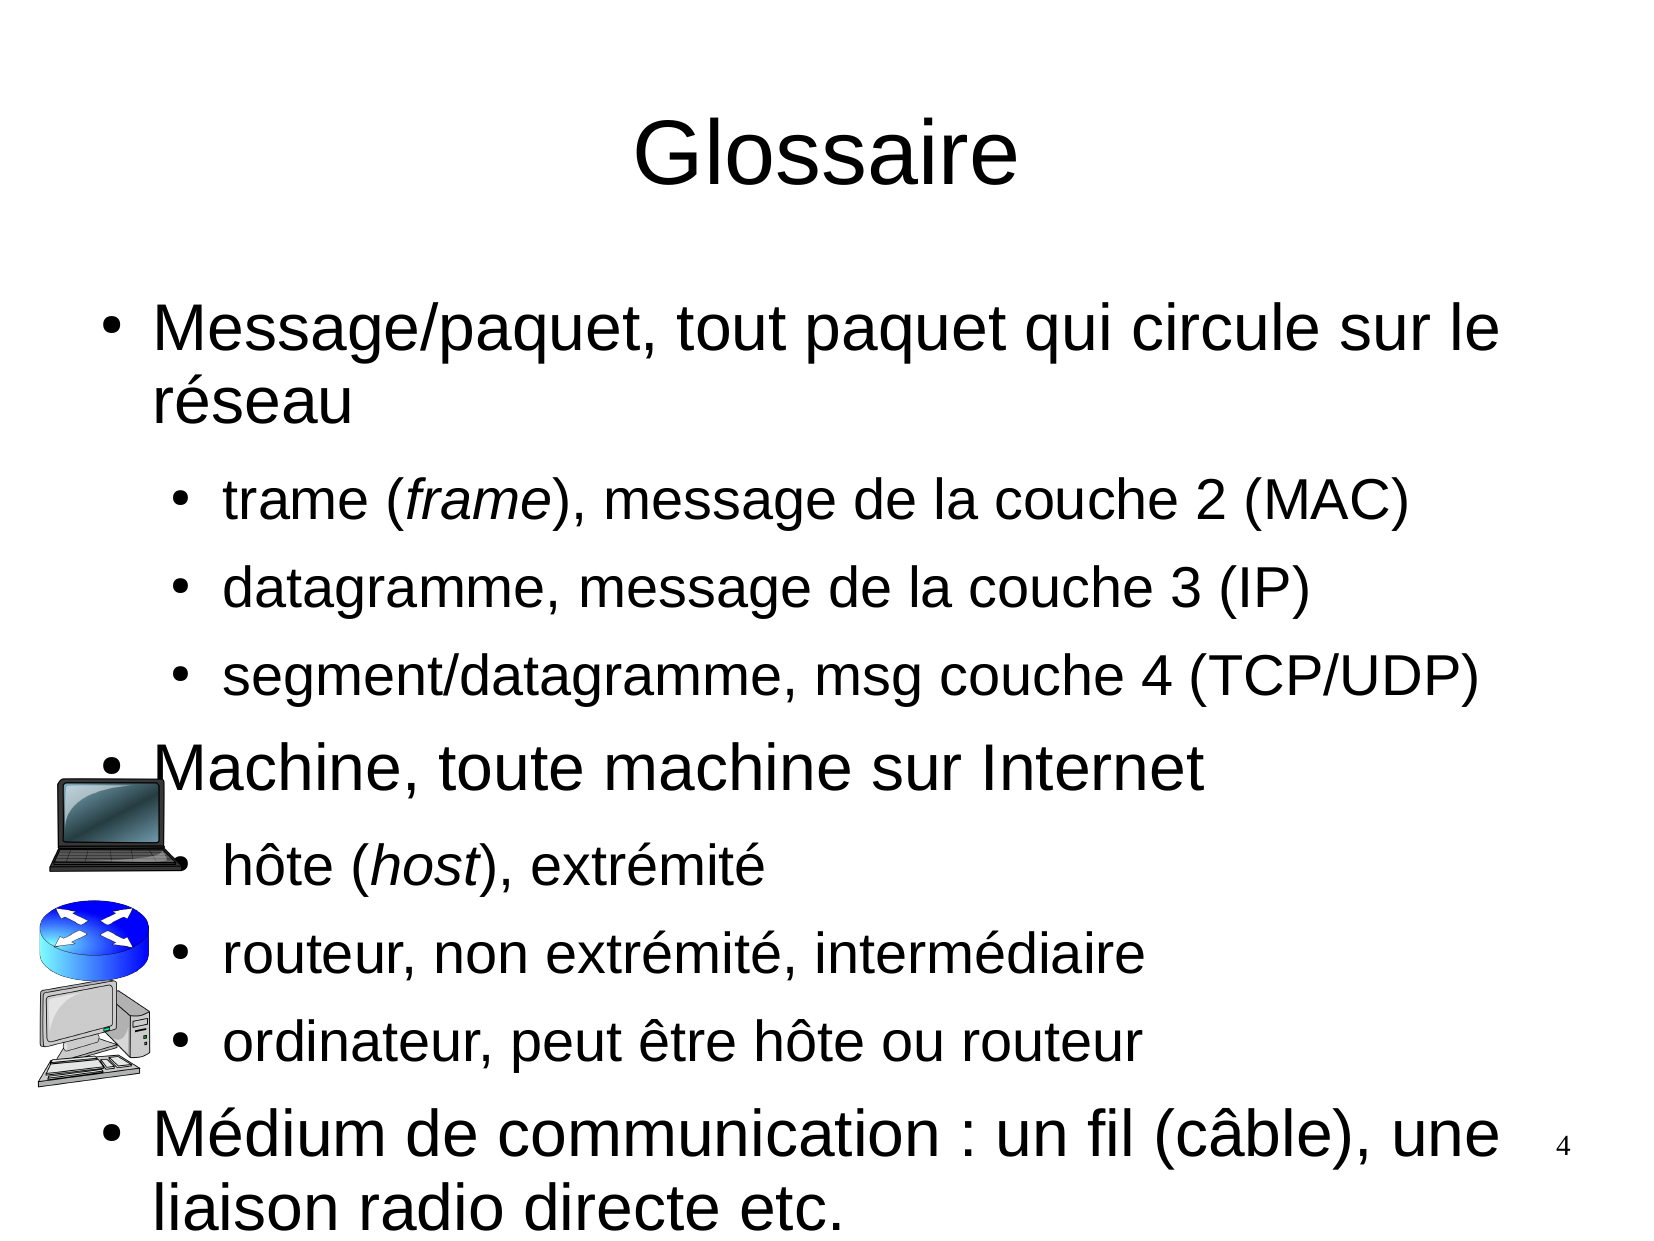

# Glossaire
Message/paquet, tout paquet qui circule sur le réseau
trame (frame), message de la couche 2 (MAC)
datagramme, message de la couche 3 (IP)
segment/datagramme, msg couche 4 (TCP/UDP)
Machine, toute machine sur Internet
hôte (host), extrémité
routeur, non extrémité, intermédiaire
ordinateur, peut être hôte ou routeur
Médium de communication : un fil (câble), une liaison radio directe etc.
4